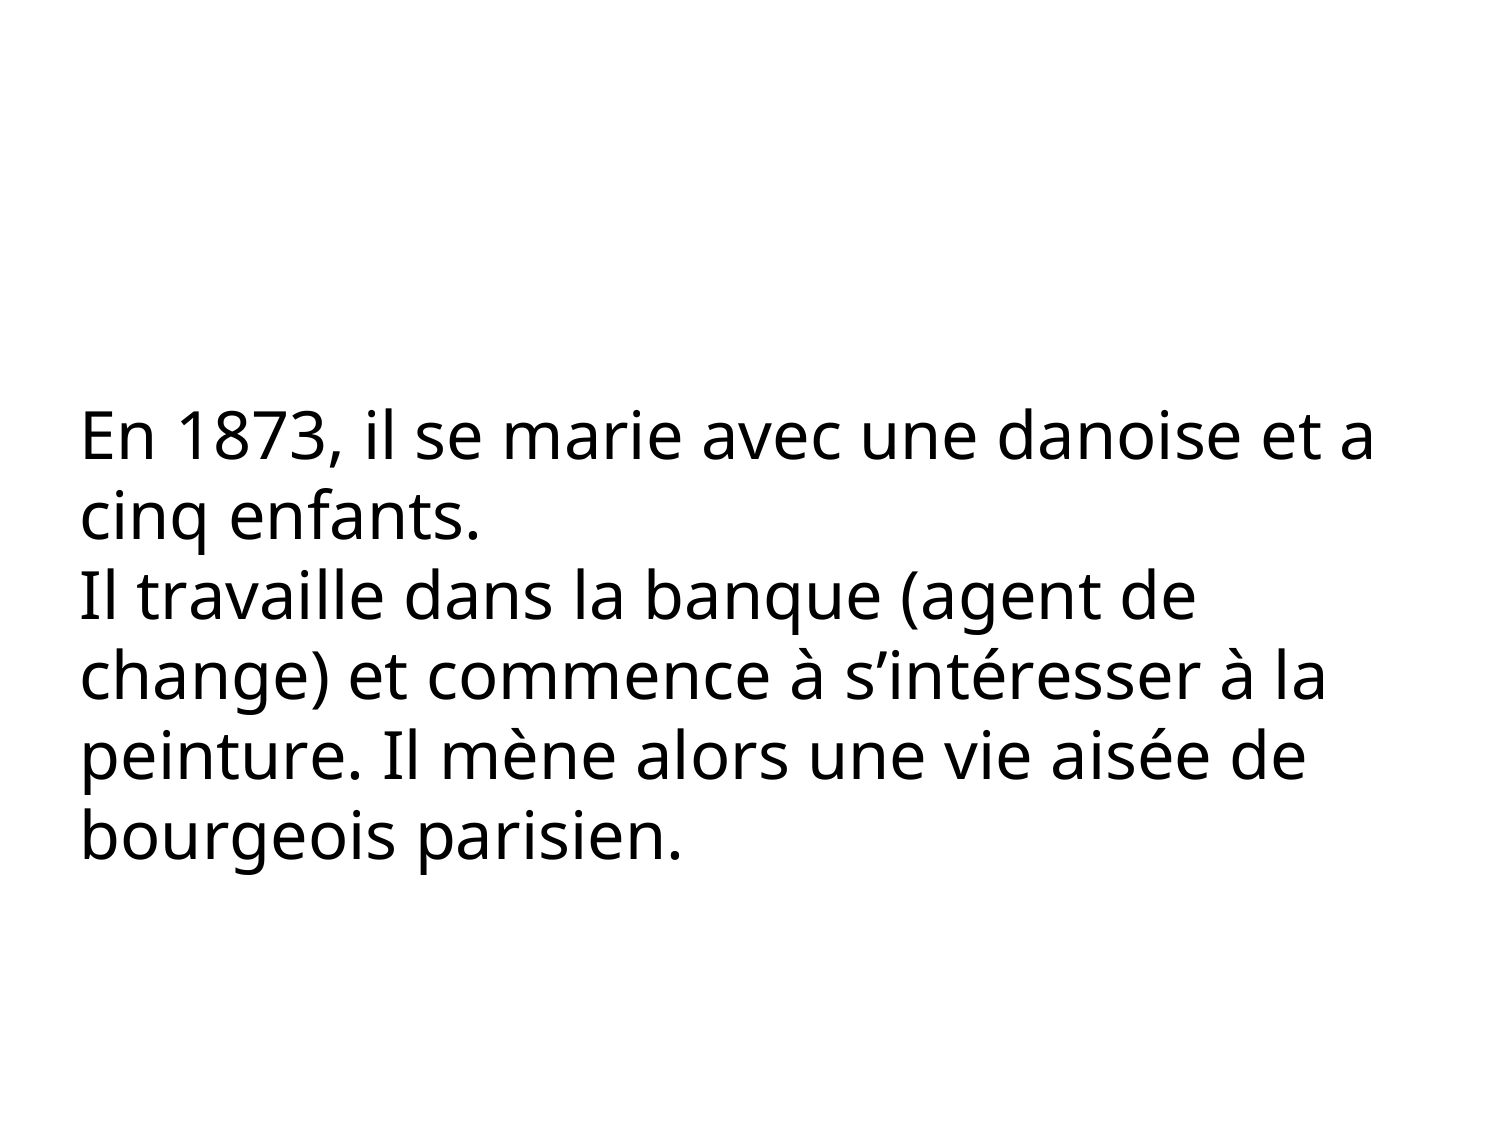

En 1873, il se marie avec une danoise et a cinq enfants.
Il travaille dans la banque (agent de change) et commence à s’intéresser à la peinture. Il mène alors une vie aisée de bourgeois parisien.